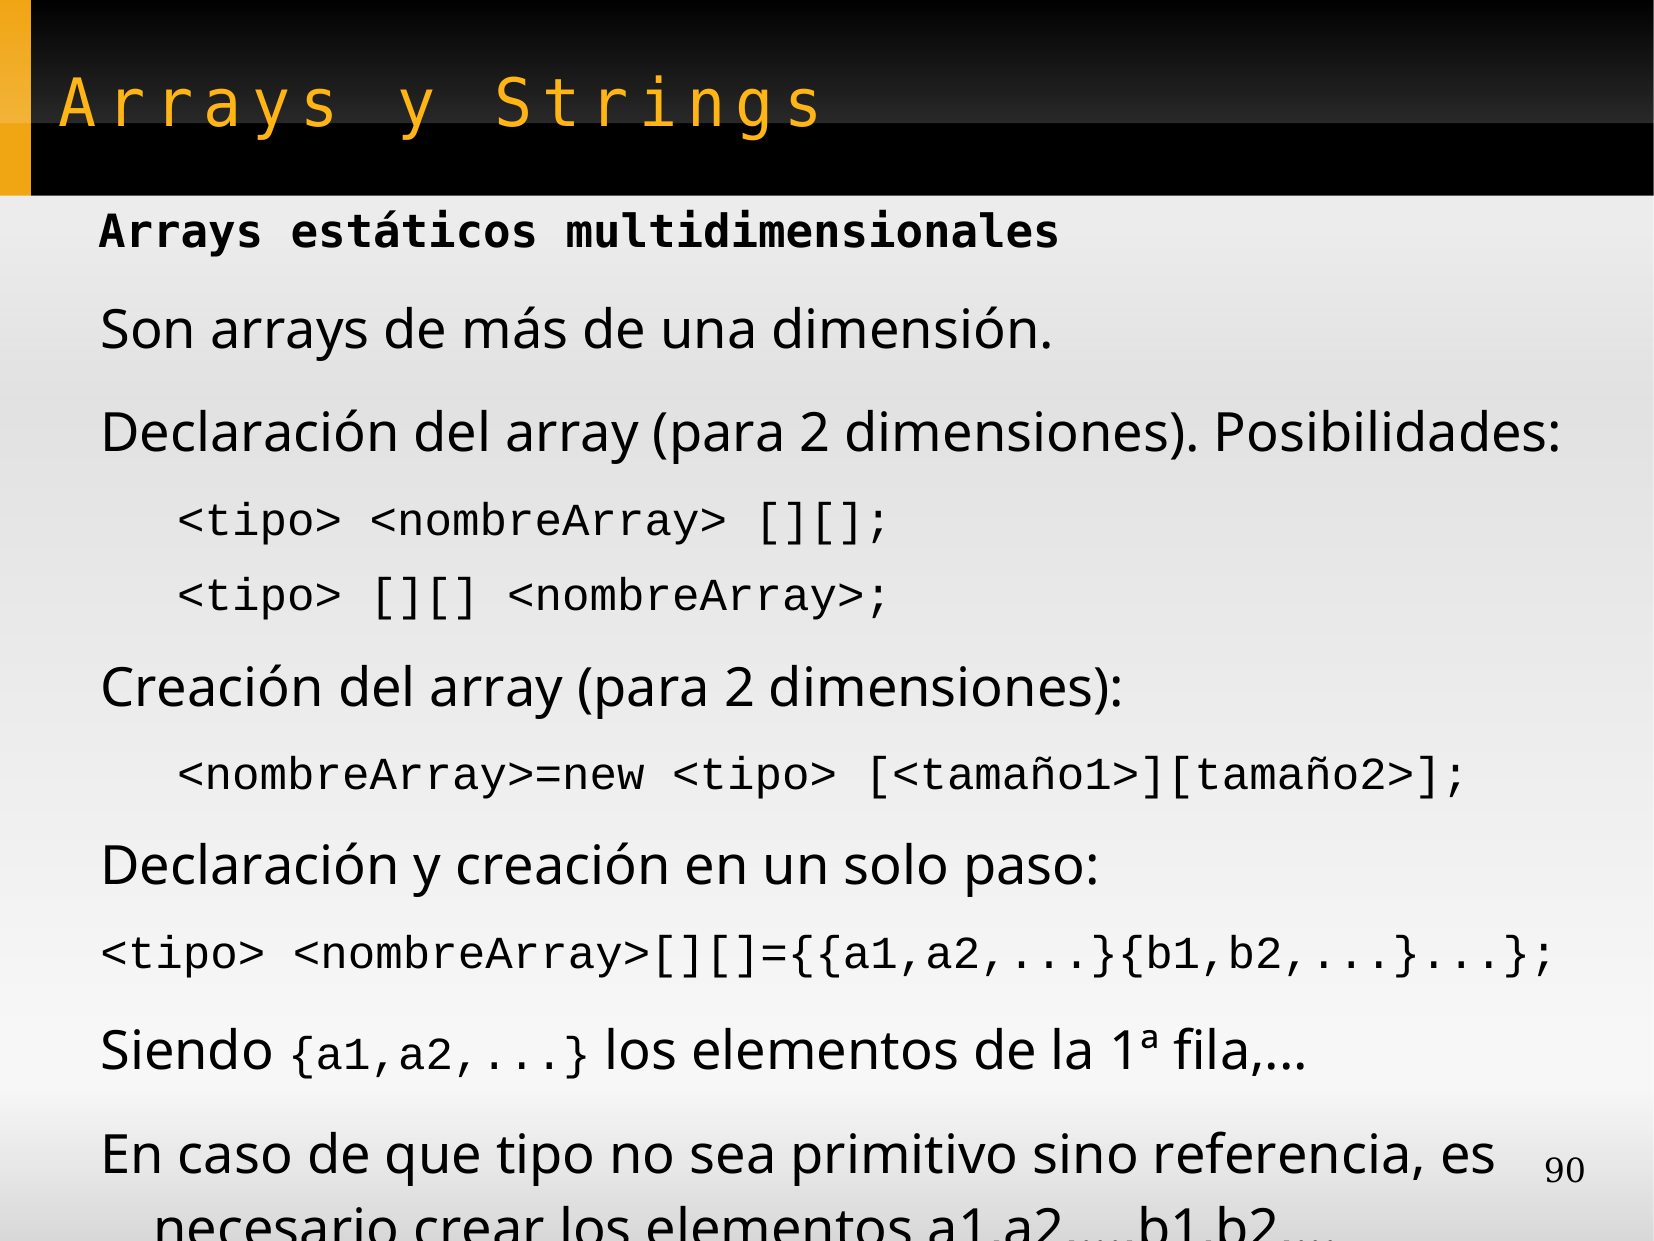

# Arrays y Strings
Arrays estáticos multidimensionales
Son arrays de más de una dimensión.
Declaración del array (para 2 dimensiones). Posibilidades:
<tipo> <nombreArray> [][];
<tipo> [][] <nombreArray>;
Creación del array (para 2 dimensiones):
<nombreArray>=new <tipo> [<tamaño1>][tamaño2>];
Declaración y creación en un solo paso:
<tipo> <nombreArray>[][]={{a1,a2,...}{b1,b2,...}...};
Siendo {a1,a2,...} los elementos de la 1ª fila,...
En caso de que tipo no sea primitivo sino referencia, es necesario crear los elementos a1,a2,...,b1,b2,...
90